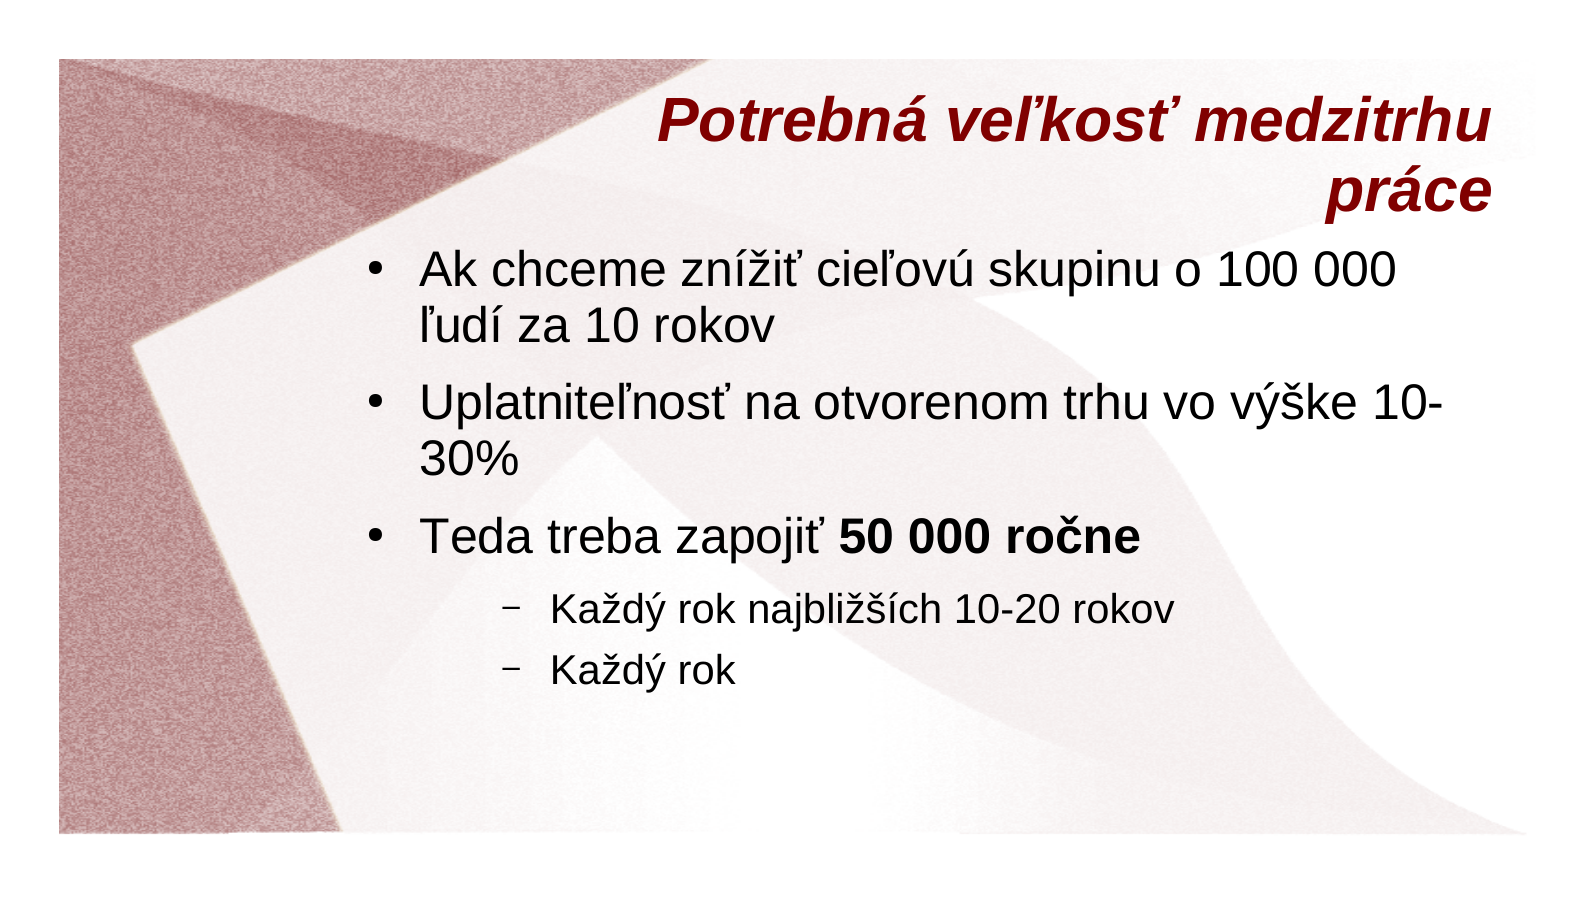

# Potrebná veľkosť medzitrhu práce
Ak chceme znížiť cieľovú skupinu o 100 000 ľudí za 10 rokov
Uplatniteľnosť na otvorenom trhu vo výške 10-30%
Teda treba zapojiť 50 000 ročne
Každý rok najbližších 10-20 rokov
Každý rok